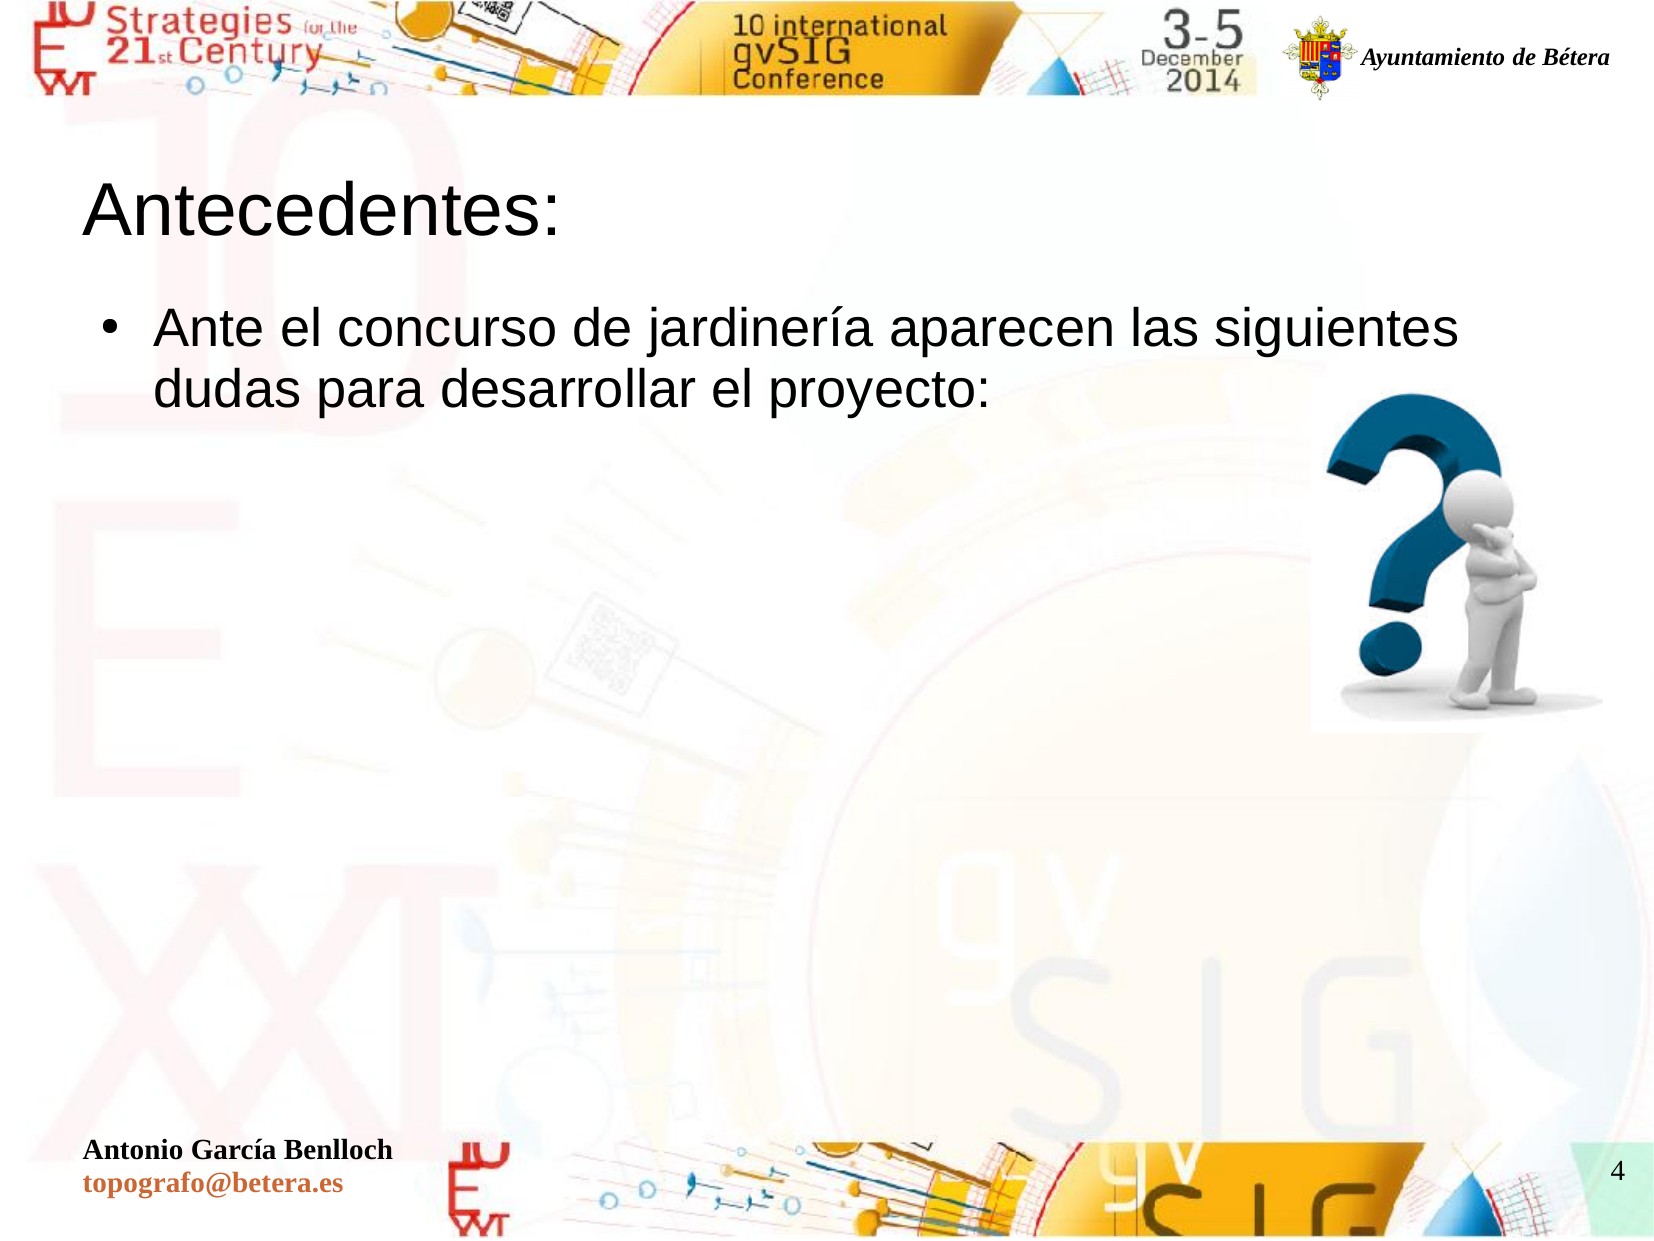

# Antecedentes:
Ante el concurso de jardinería aparecen las siguientes dudas para desarrollar el proyecto:
4